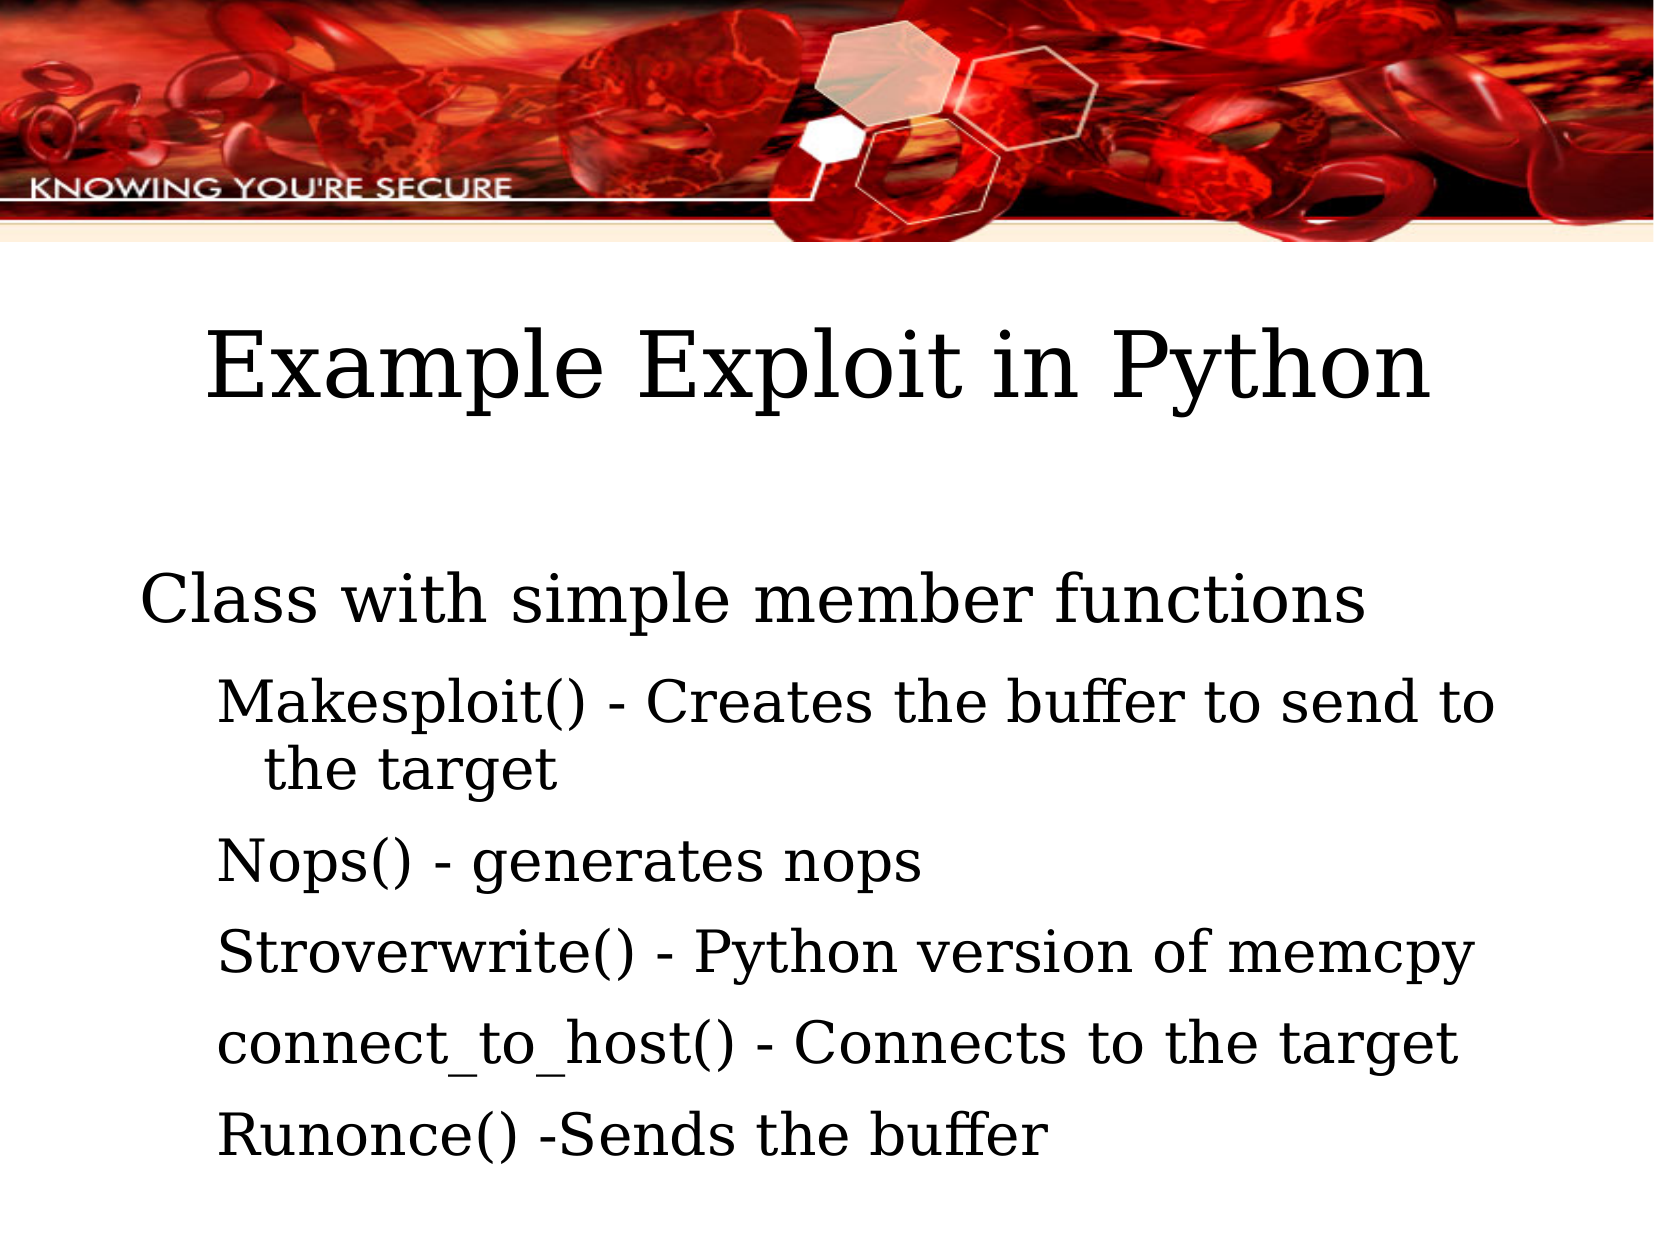

# Example Exploit in Python
Class with simple member functions
Makesploit() - Creates the buffer to send to the target
Nops() - generates nops
Stroverwrite() - Python version of memcpy
connect_to_host() - Connects to the target
Runonce() -Sends the buffer